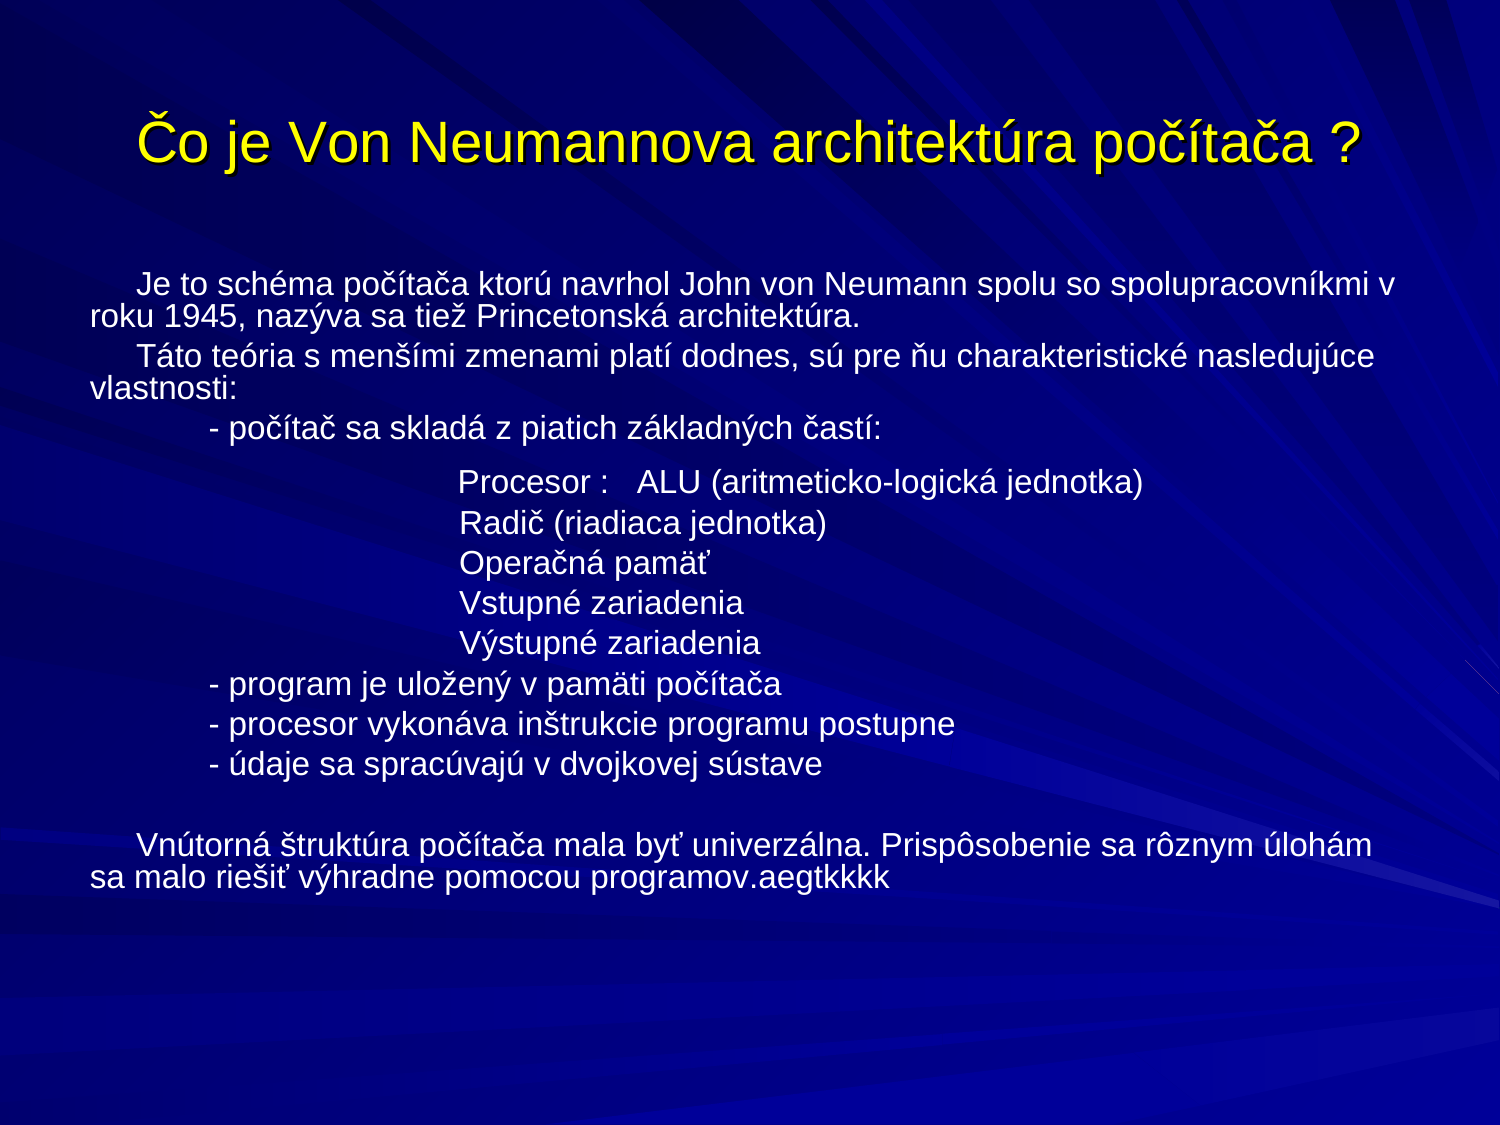

# Čo je Von Neumannova architektúra počítača ?
 Je to schéma počítača ktorú navrhol John von Neumann spolu so spolupracovníkmi v roku 1945, nazýva sa tiež Princetonská architektúra.
 Táto teória s menšími zmenami platí dodnes, sú pre ňu charakteristické nasledujúce vlastnosti:
 - počítač sa skladá z piatich základných častí:
 Procesor : ALU (aritmeticko-logická jednotka)
 	 Radič (riadiaca jednotka)
 	 Operačná pamäť
 	 Vstupné zariadenia
 	 Výstupné zariadenia
 - program je uložený v pamäti počítača
 - procesor vykonáva inštrukcie programu postupne
 - údaje sa spracúvajú v dvojkovej sústave
 Vnútorná štruktúra počítača mala byť univerzálna. Prispôsobenie sa rôznym úlohám sa malo riešiť výhradne pomocou programov.aegtkkkk